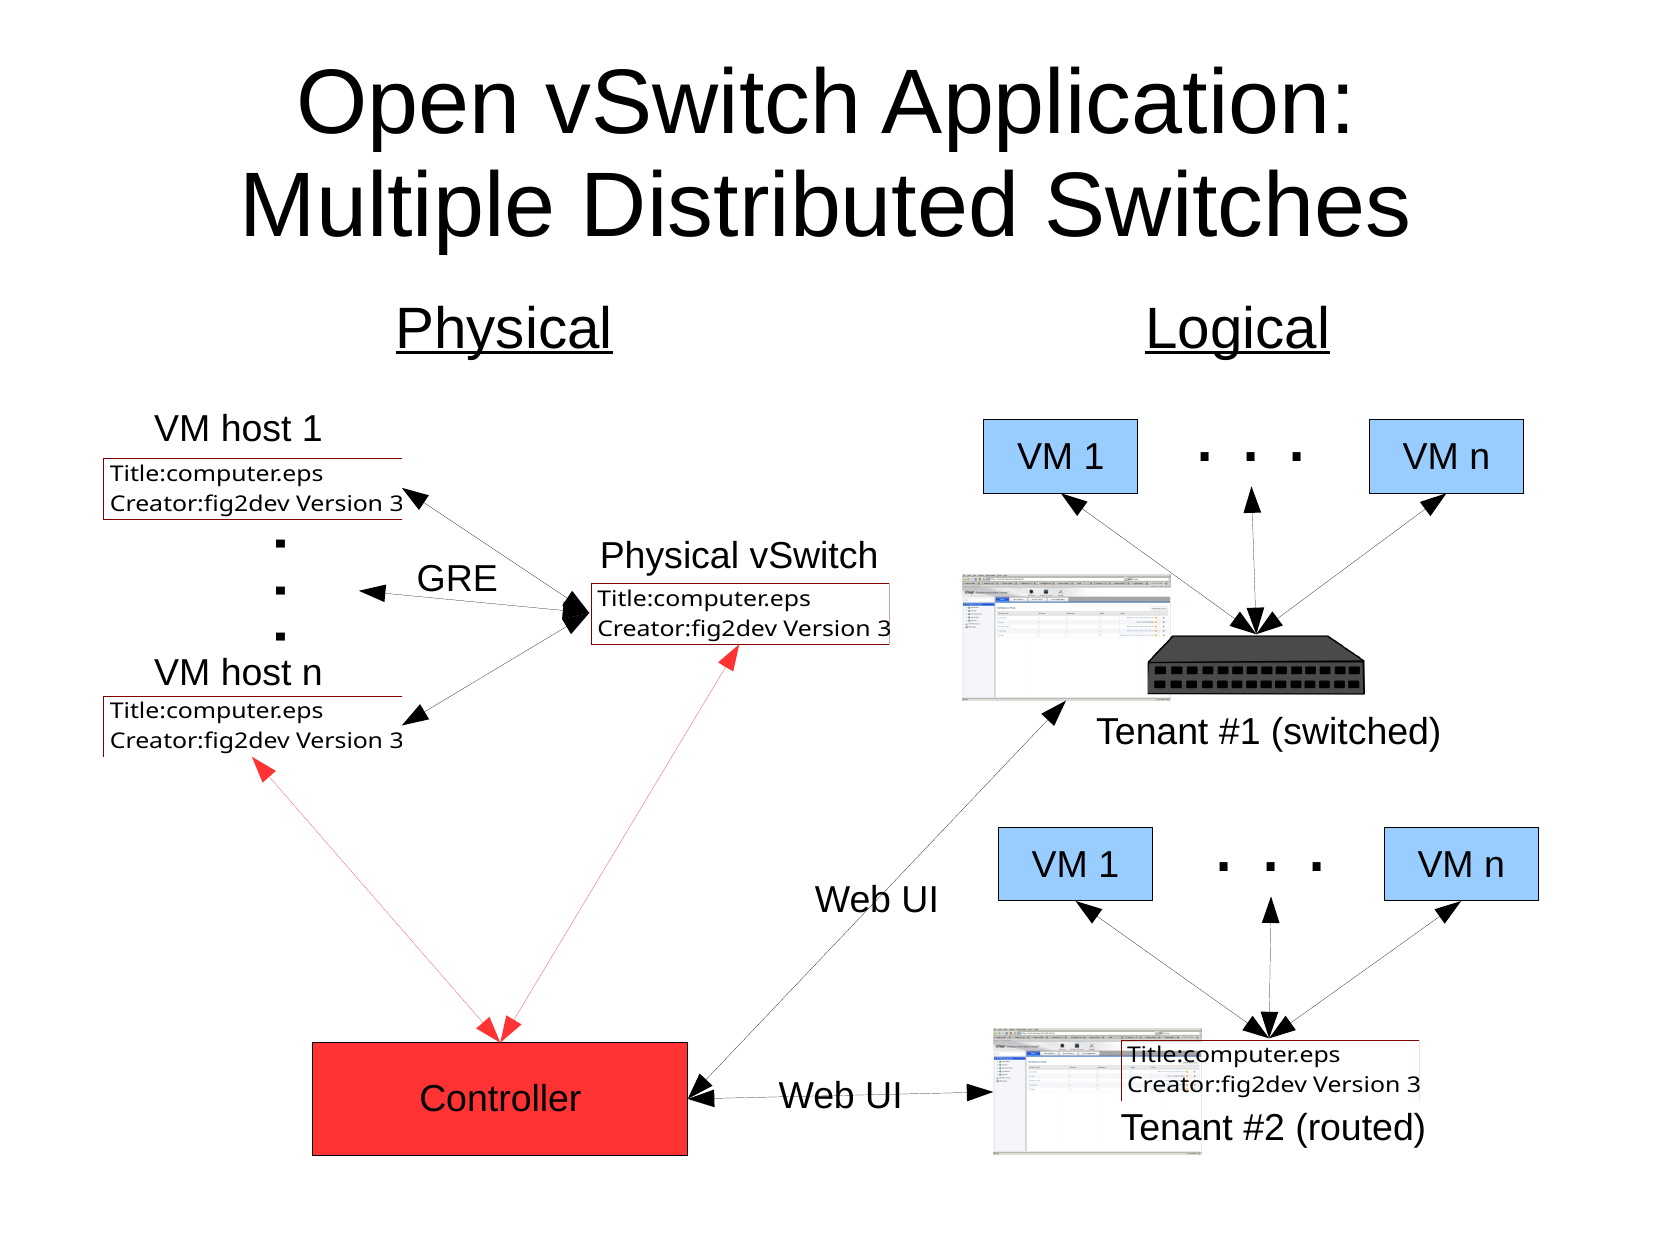

# Open vSwitch Application: Multiple Distributed Switches
Physical
Logical
. . .
VM host 1
VM 1
VM n
Physical vSwitch
. . .
GRE
VM host n
Tenant #1 (switched)
. . .
VM 1
VM n
Controller
Tenant #2 (routed)